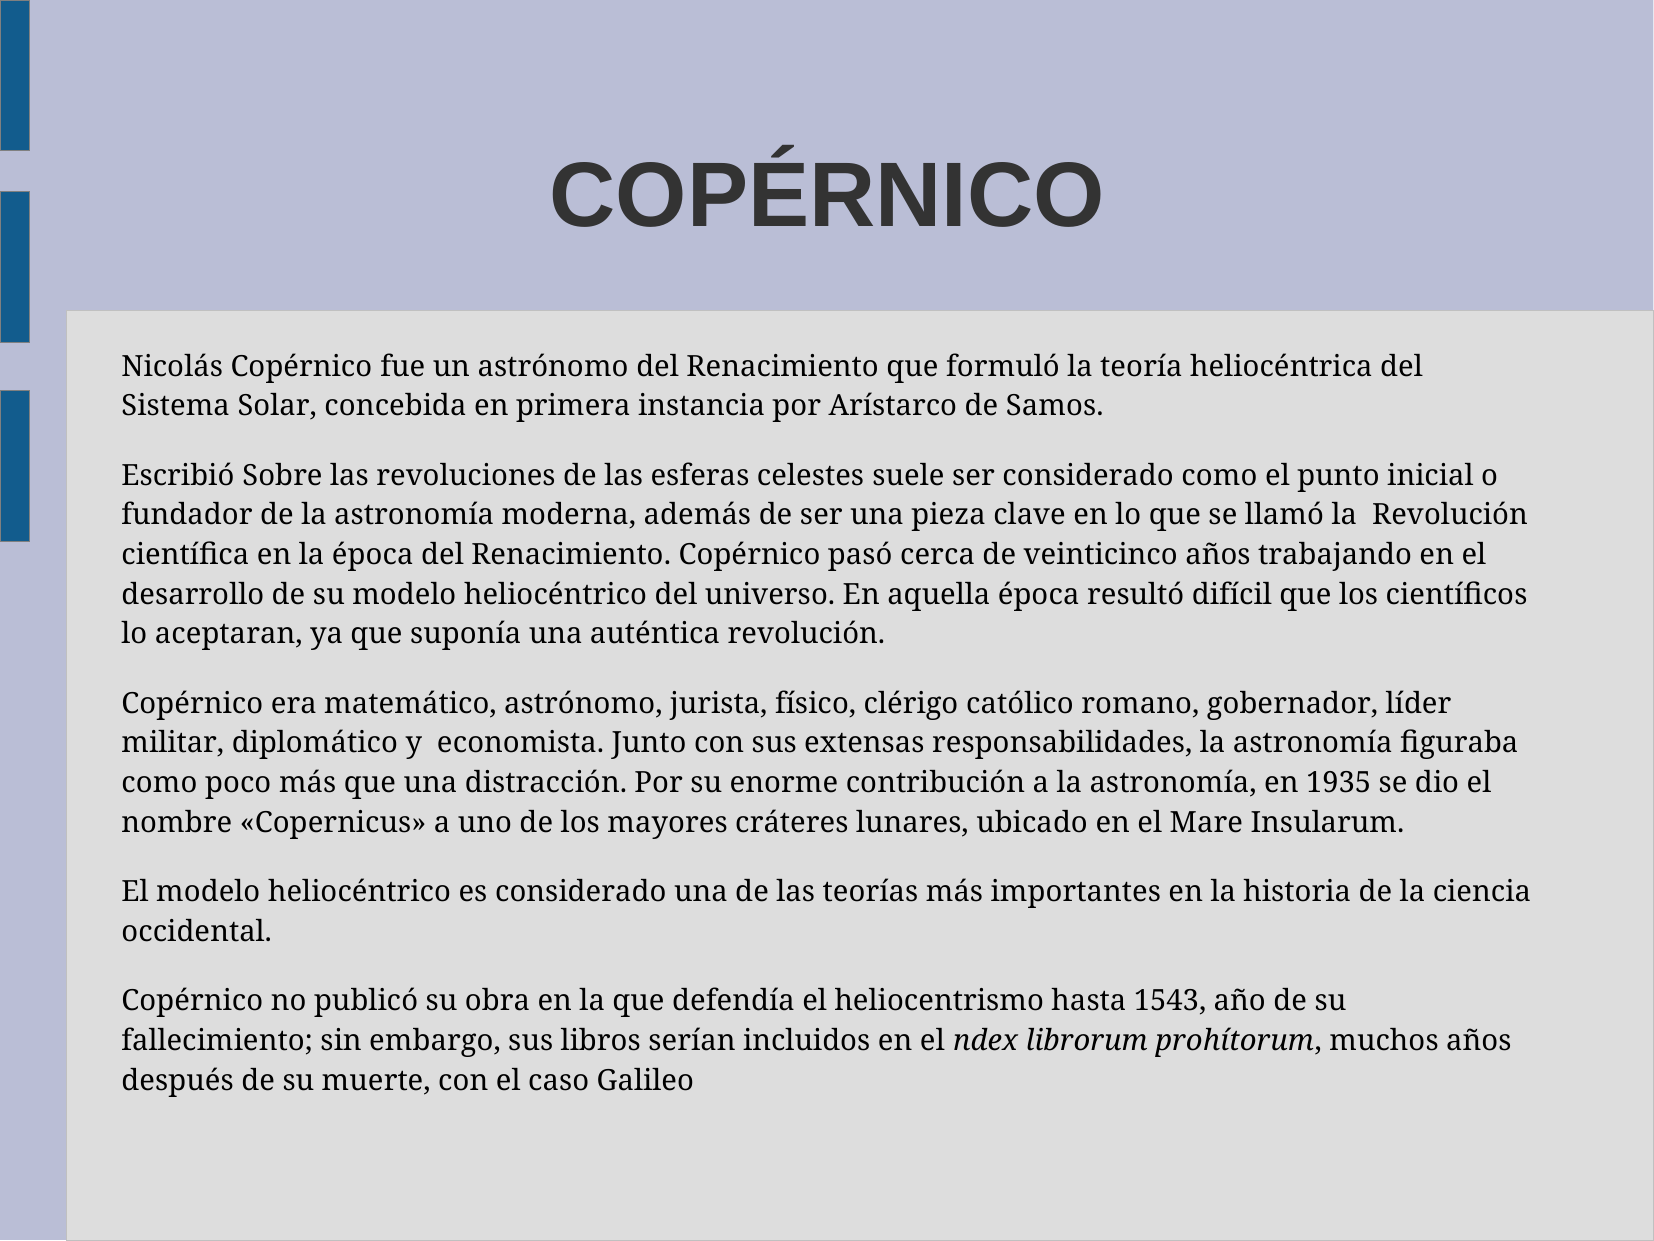

# COPÉRNICO
Nicolás Copérnico fue un astrónomo del Renacimiento que formuló la teoría heliocéntrica del Sistema Solar, concebida en primera instancia por Arístarco de Samos.
Escribió Sobre las revoluciones de las esferas celestes suele ser considerado como el punto inicial o fundador de la astronomía moderna, además de ser una pieza clave en lo que se llamó la Revolución científica en la época del Renacimiento. Copérnico pasó cerca de veinticinco años trabajando en el desarrollo de su modelo heliocéntrico del universo. En aquella época resultó difícil que los científicos lo aceptaran, ya que suponía una auténtica revolución.
Copérnico era matemático, astrónomo, jurista, físico, clérigo católico romano, gobernador, líder militar, diplomático y economista. Junto con sus extensas responsabilidades, la astronomía figuraba como poco más que una distracción. Por su enorme contribución a la astronomía, en 1935 se dio el nombre «Copernicus» a uno de los mayores cráteres lunares, ubicado en el Mare Insularum.
El modelo heliocéntrico es considerado una de las teorías más importantes en la historia de la ciencia occidental.
Copérnico no publicó su obra en la que defendía el heliocentrismo hasta 1543, año de su fallecimiento; sin embargo, sus libros serían incluidos en el ndex librorum prohítorum, muchos años después de su muerte, con el caso Galileo